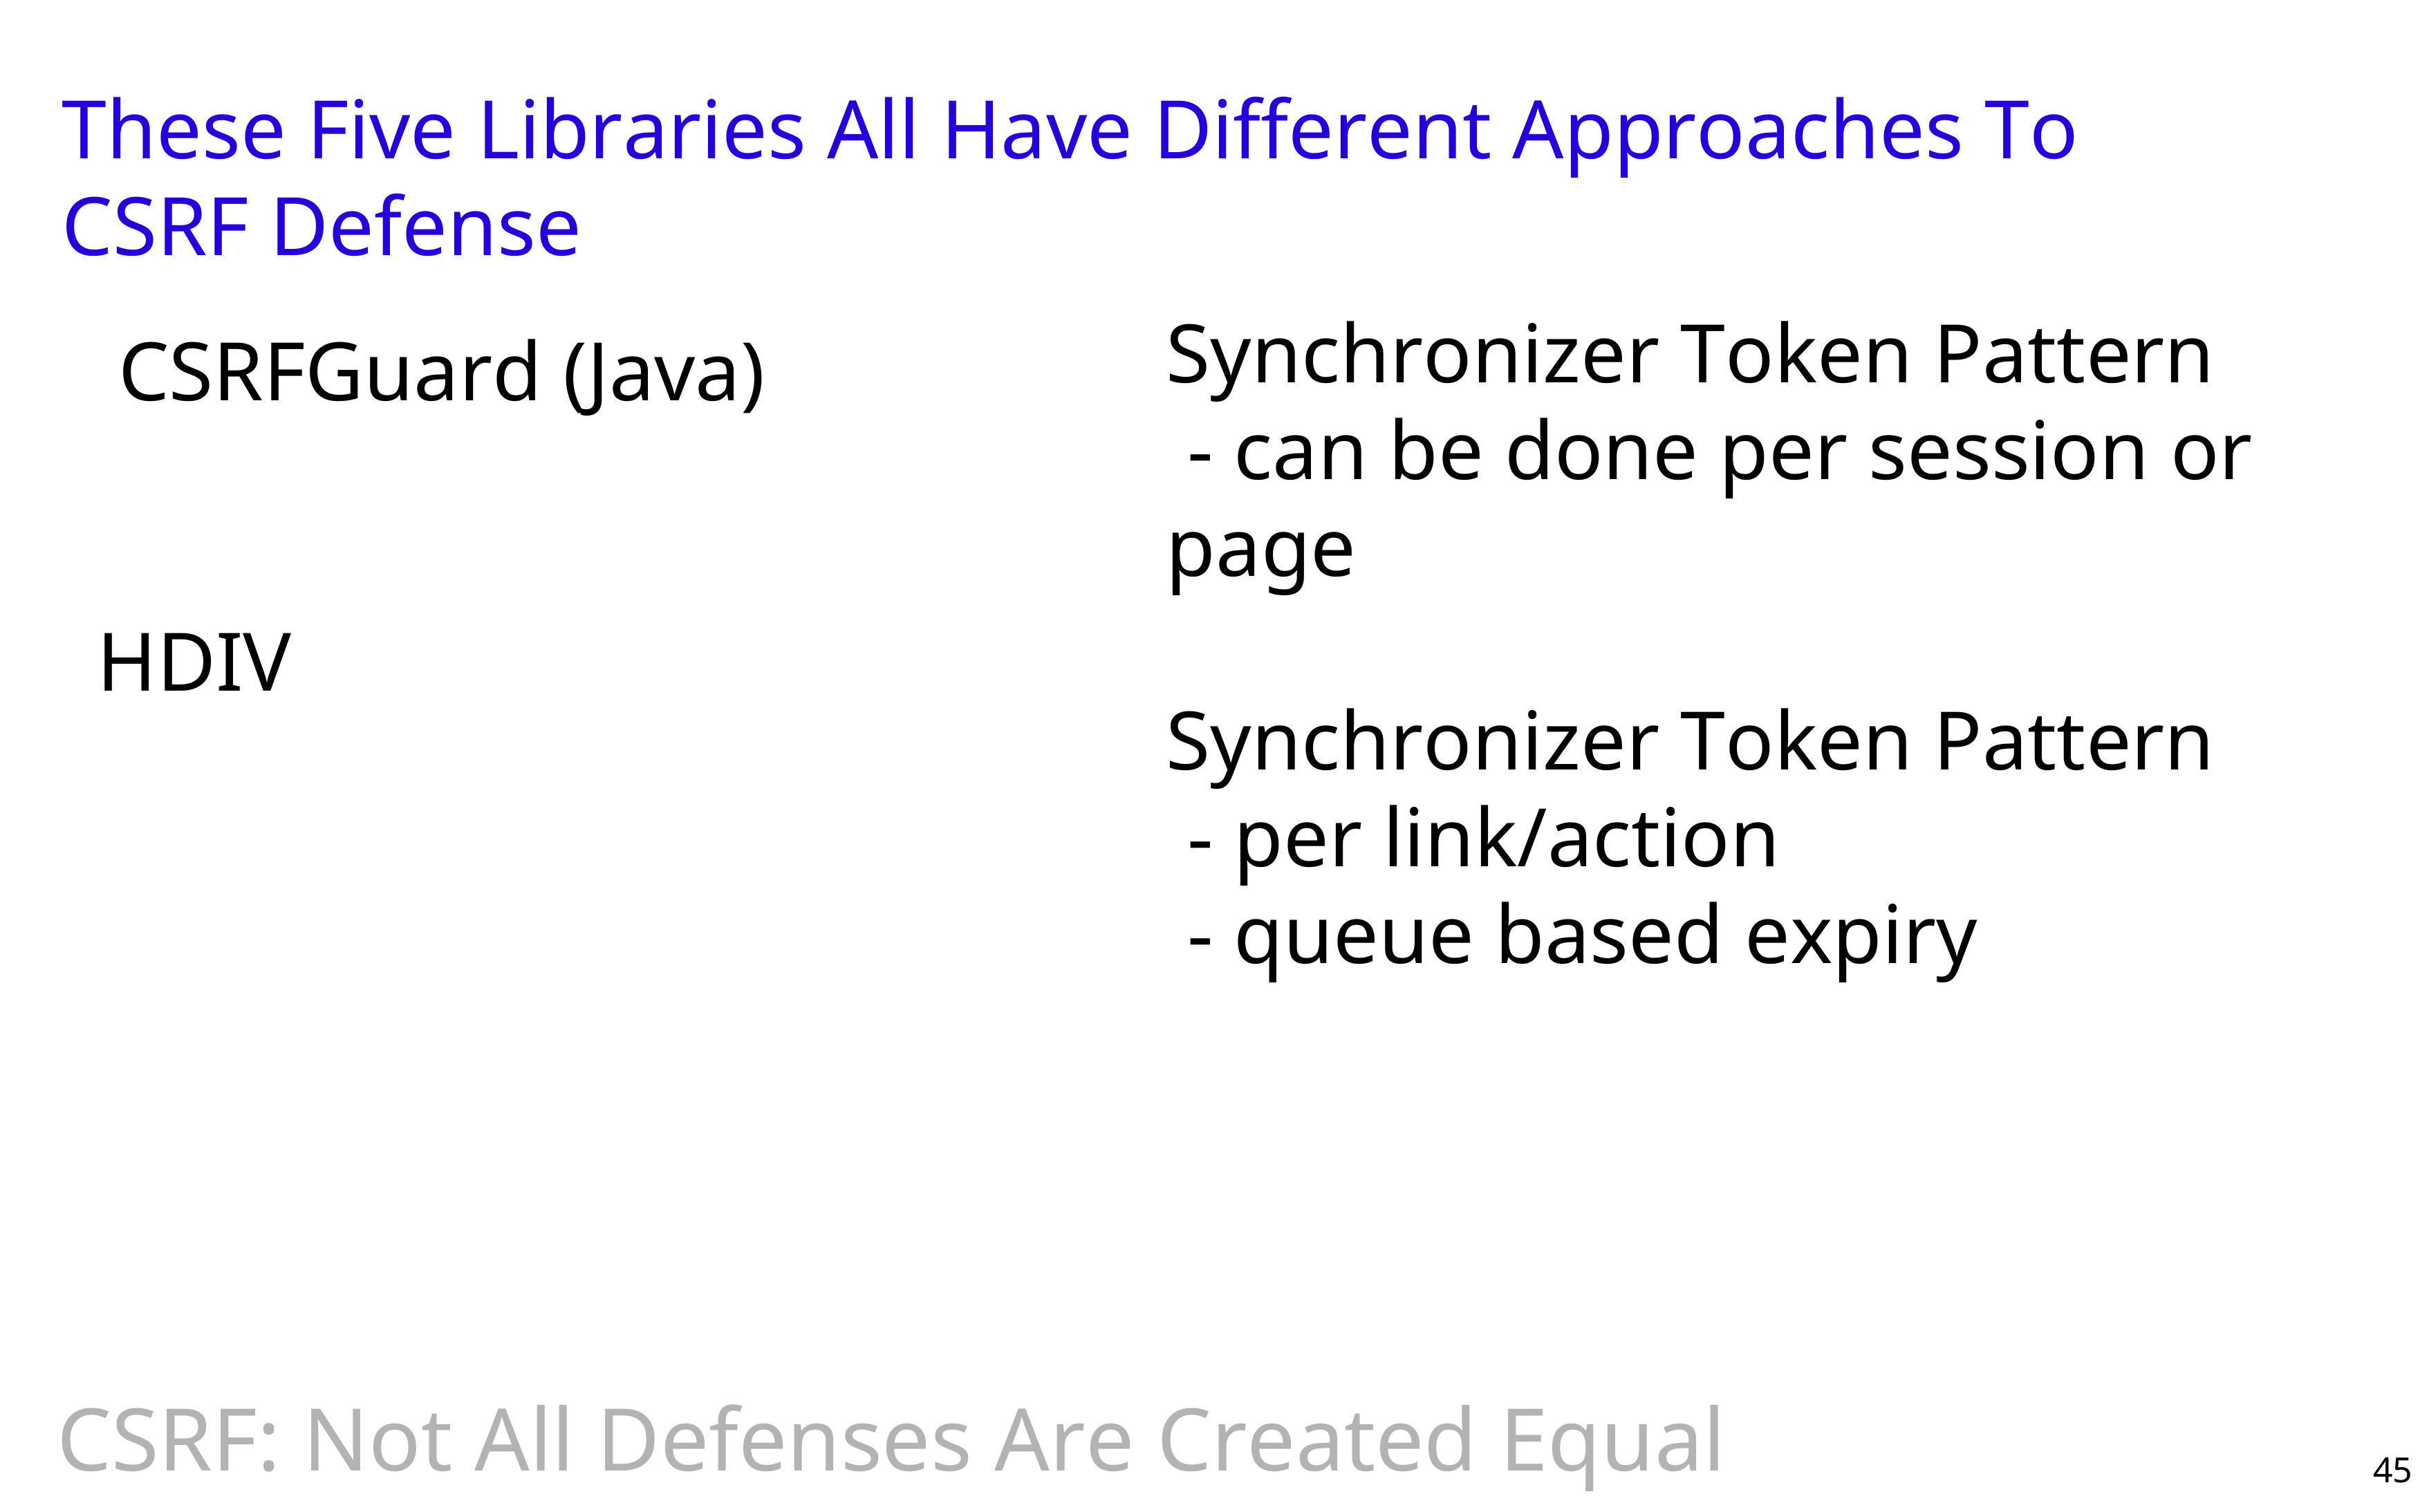

These Five Libraries All Have Different Approaches To CSRF Defense
Synchronizer Token Pattern
 - can be done per session or page
Synchronizer Token Pattern
 - per link/action
 - queue based expiry
 CSRFGuard (Java)
HDIV